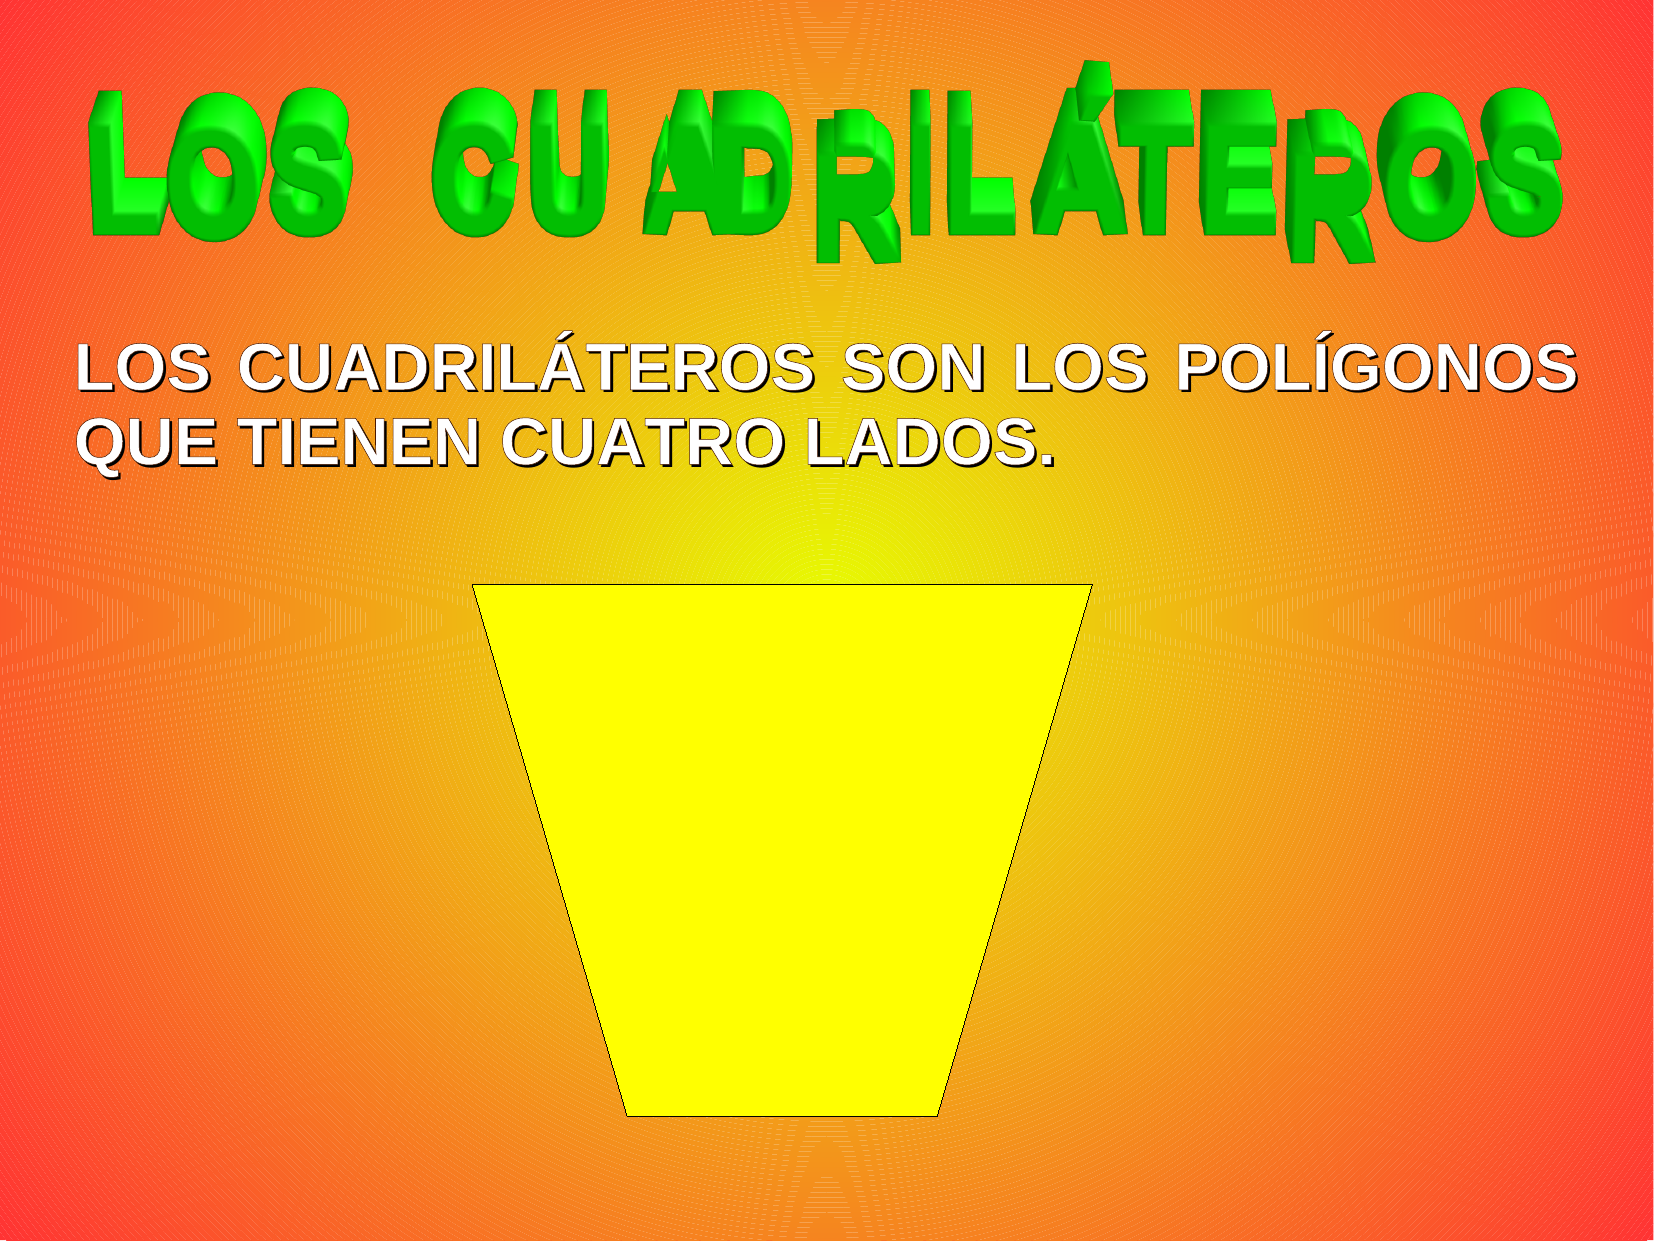

LOS CUADRILÁTEROS SON LOS POLÍGONOS QUE TIENEN CUATRO LADOS.